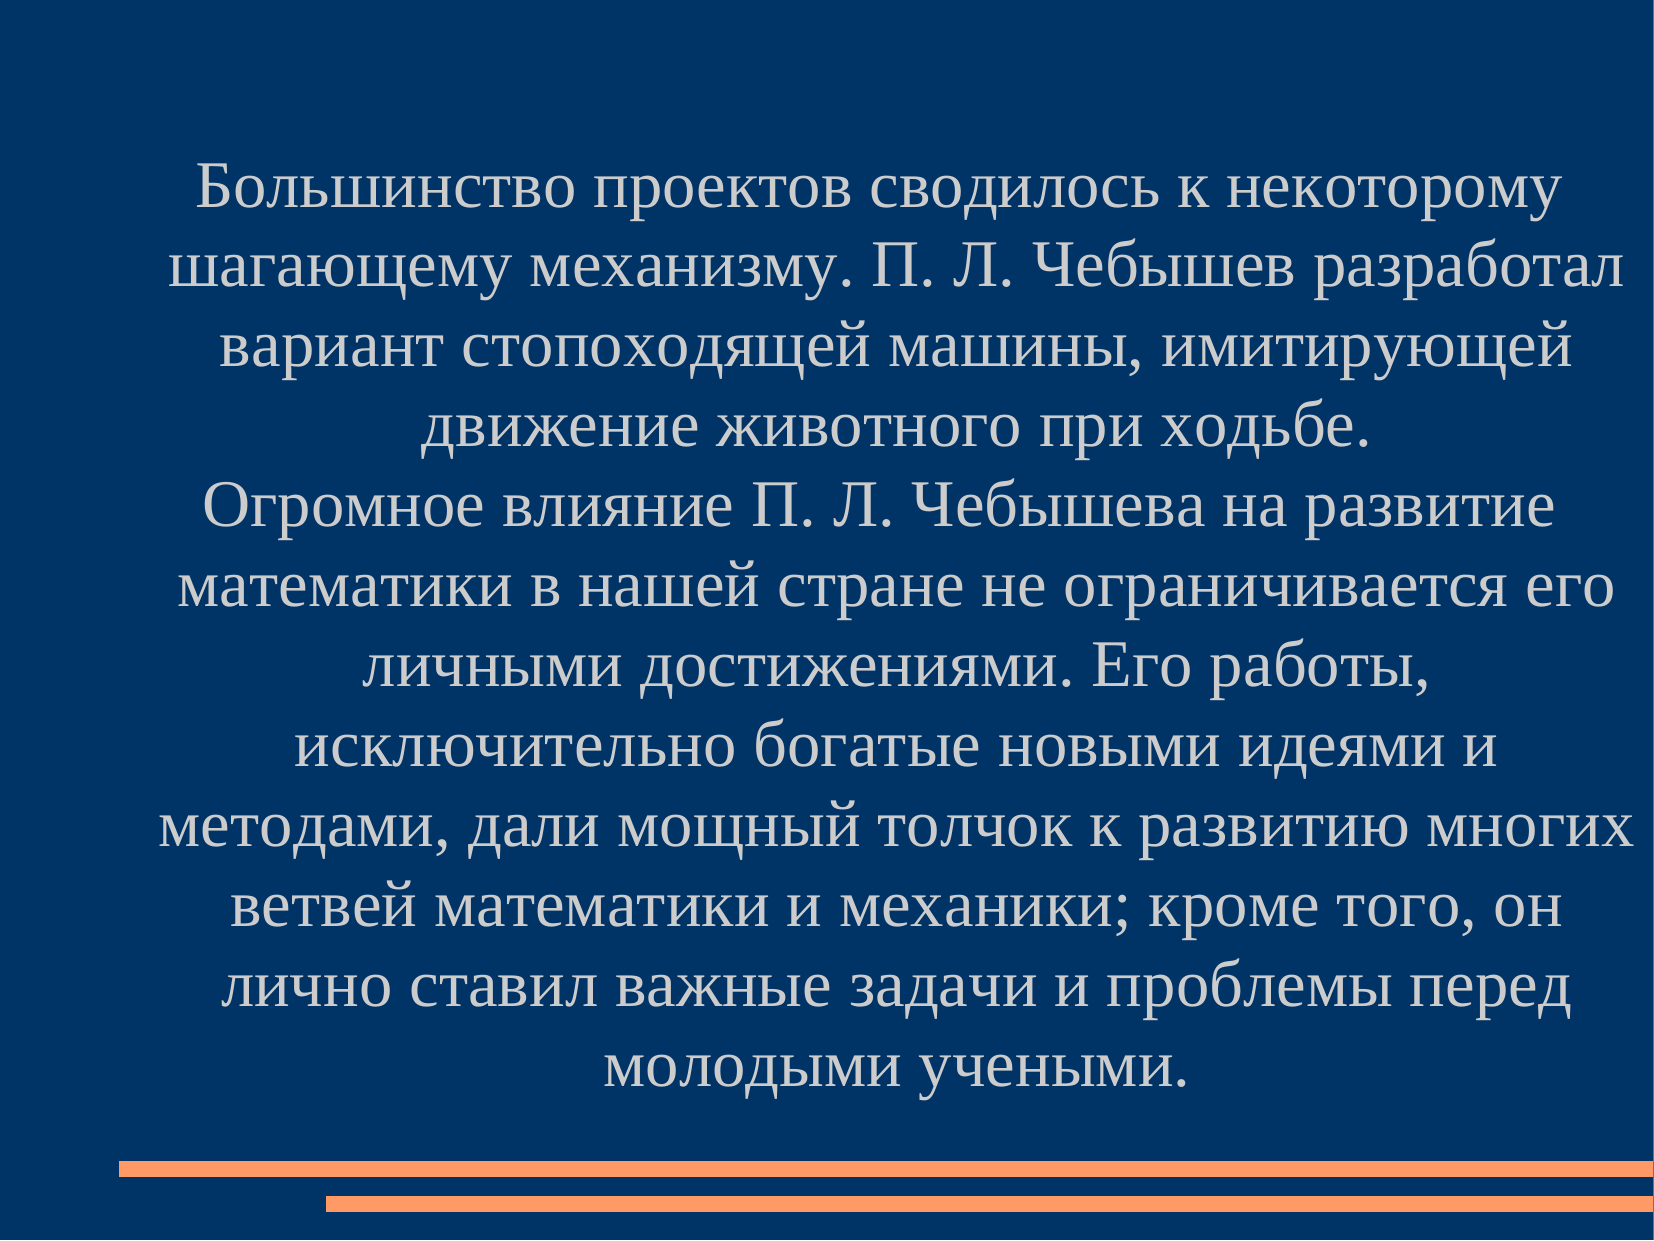

Большинство проектов сводилось к некоторому шагающему механизму. П. Л. Чебышев разработал вариант стопоходящей машины, имитирующей движение животного при ходьбе.
Огромное влияние П. Л. Чебышева на развитие математики в нашей стране не ограничивается его личными достижениями. Его работы, исключительно богатые новыми идеями и методами, дали мощный толчок к развитию многих ветвей математики и механики; кроме того, он лично ставил важные задачи и проблемы перед молодыми учеными.
#